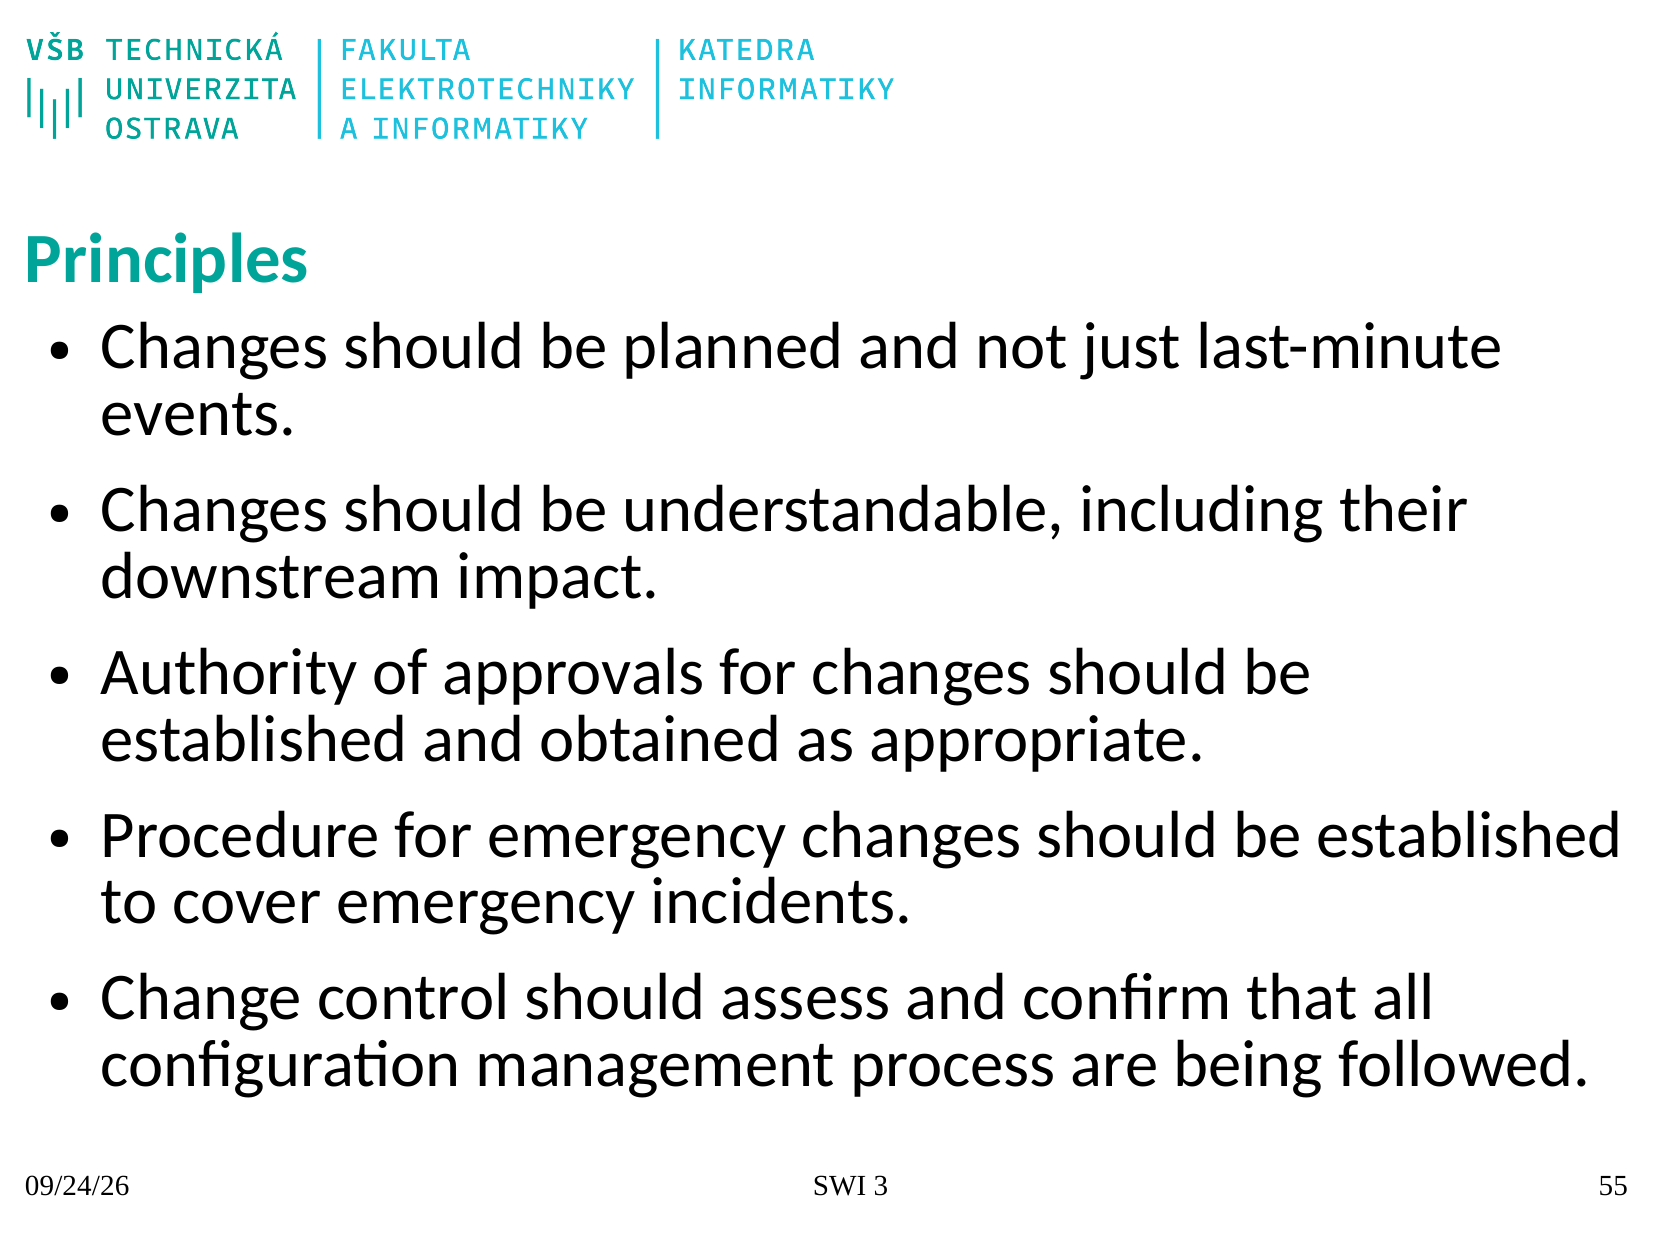

# Principles
Changes should be planned and not just last-minute events.
Changes should be understandable, including their downstream impact.
Authority of approvals for changes should be established and obtained as appropriate.
Procedure for emergency changes should be established to cover emergency incidents.
Change control should assess and confirm that all configuration management process are being followed.
SWI 3
55